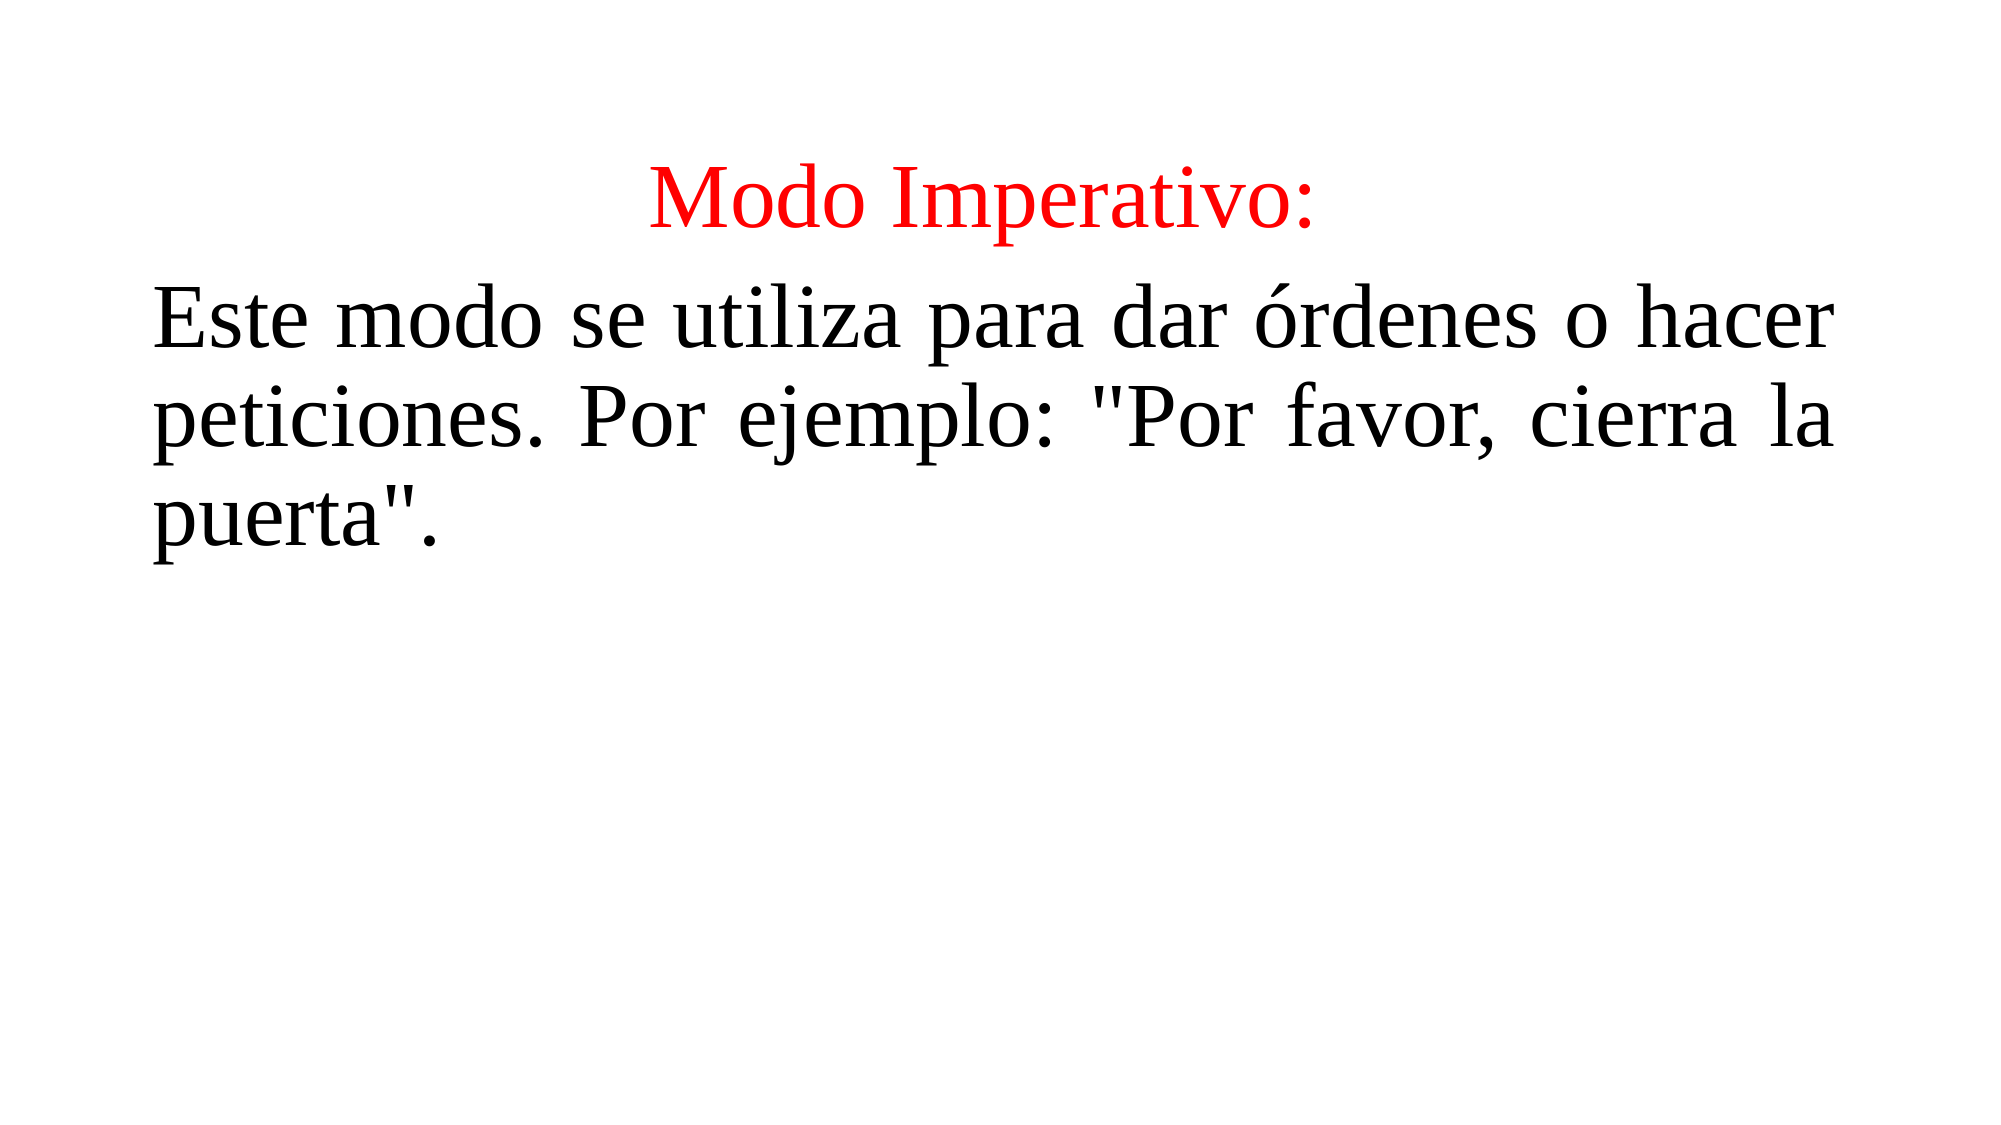

# Modo Imperativo:
Este modo se utiliza para dar órdenes o hacer peticiones. Por ejemplo: "Por favor, cierra la puerta".